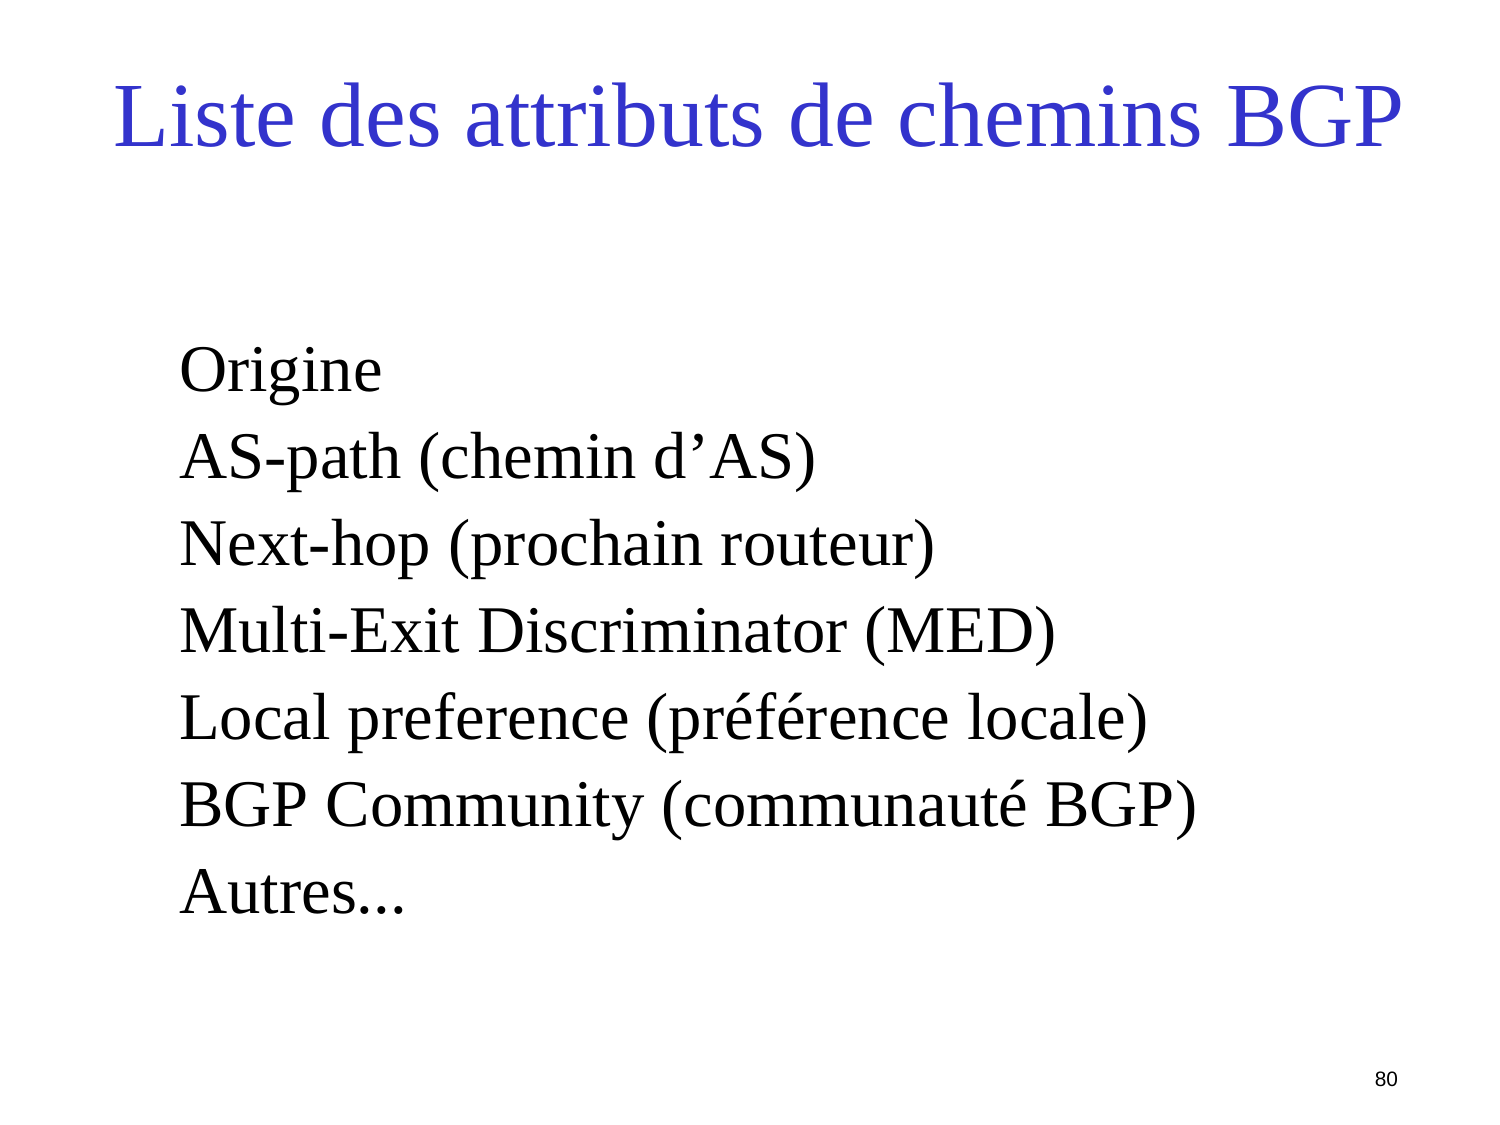

# Liste des attributs de chemins BGP
Origine
AS-path (chemin d’AS)
Next-hop (prochain routeur)
Multi-Exit Discriminator (MED)
Local preference (préférence locale)
BGP Community (communauté BGP)
Autres...